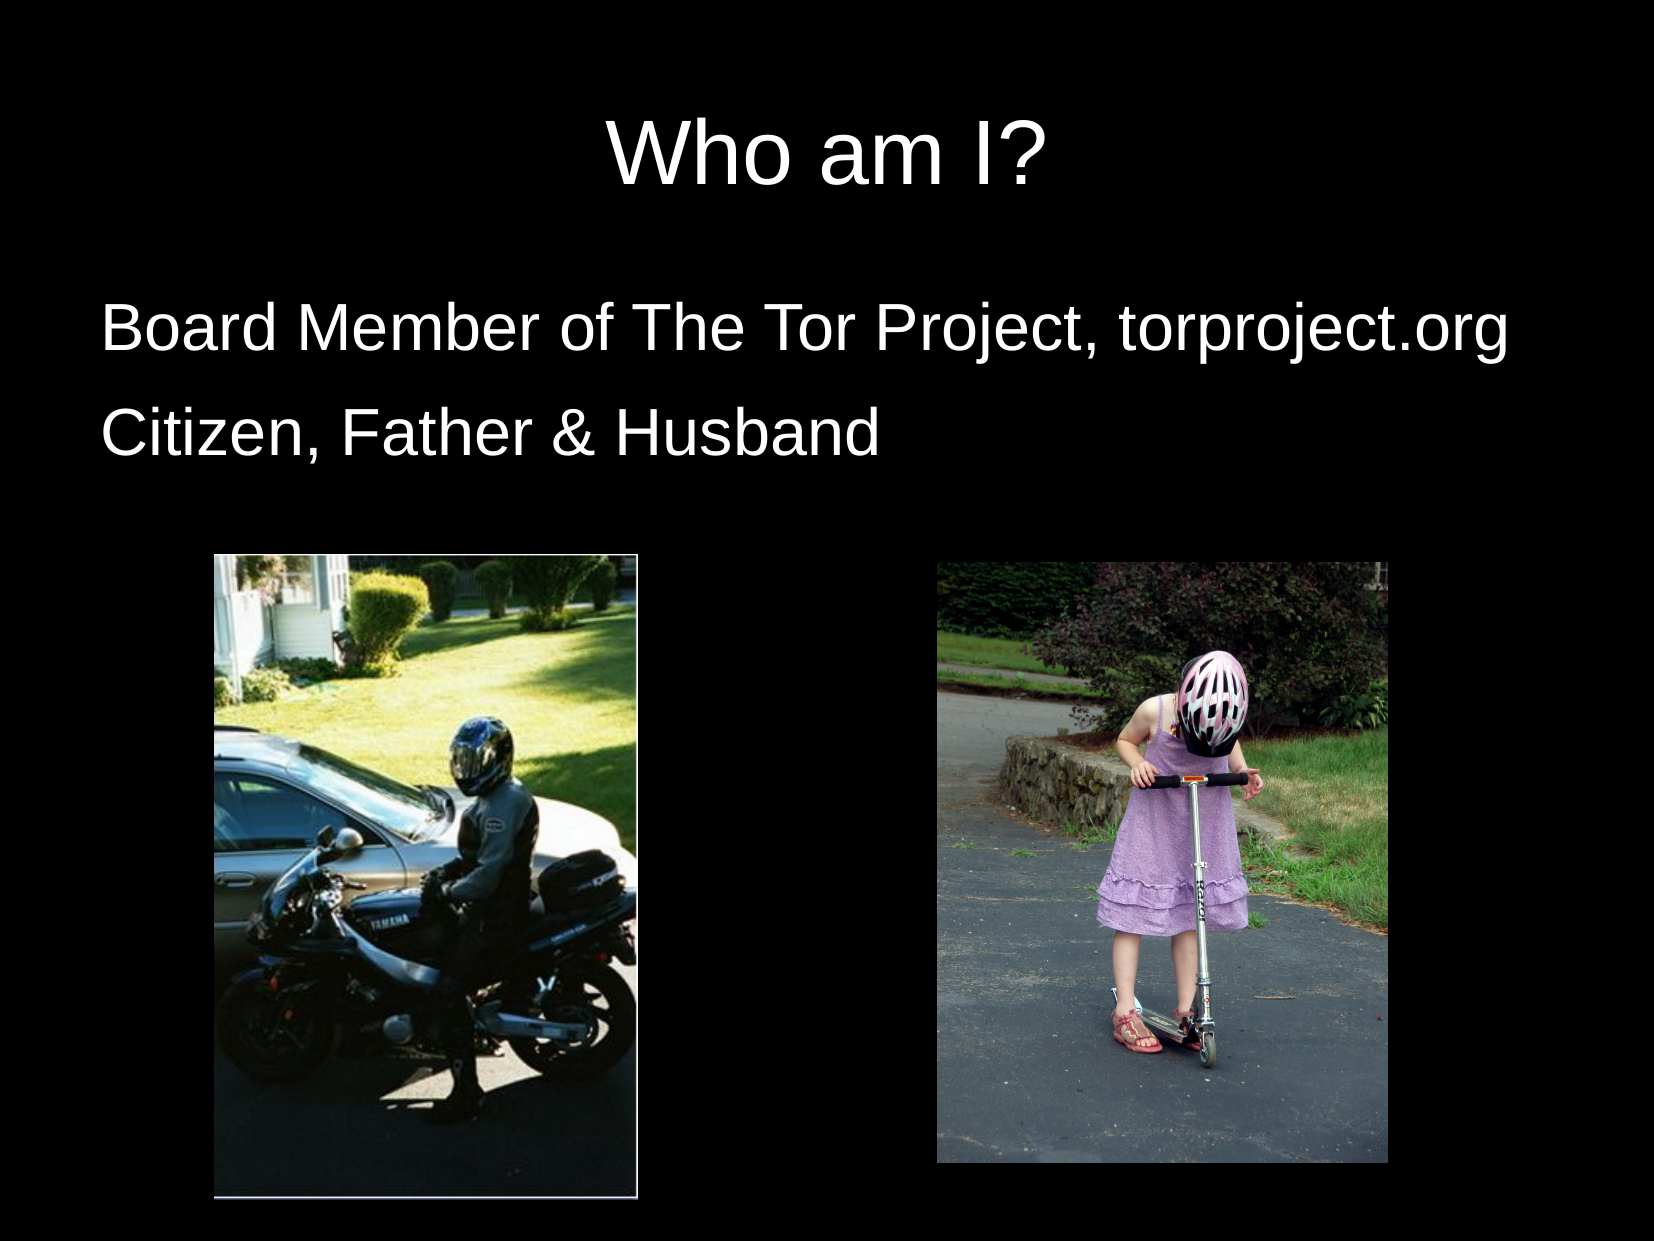

# Who am I?
Board Member of The Tor Project, torproject.org
Citizen, Father & Husband